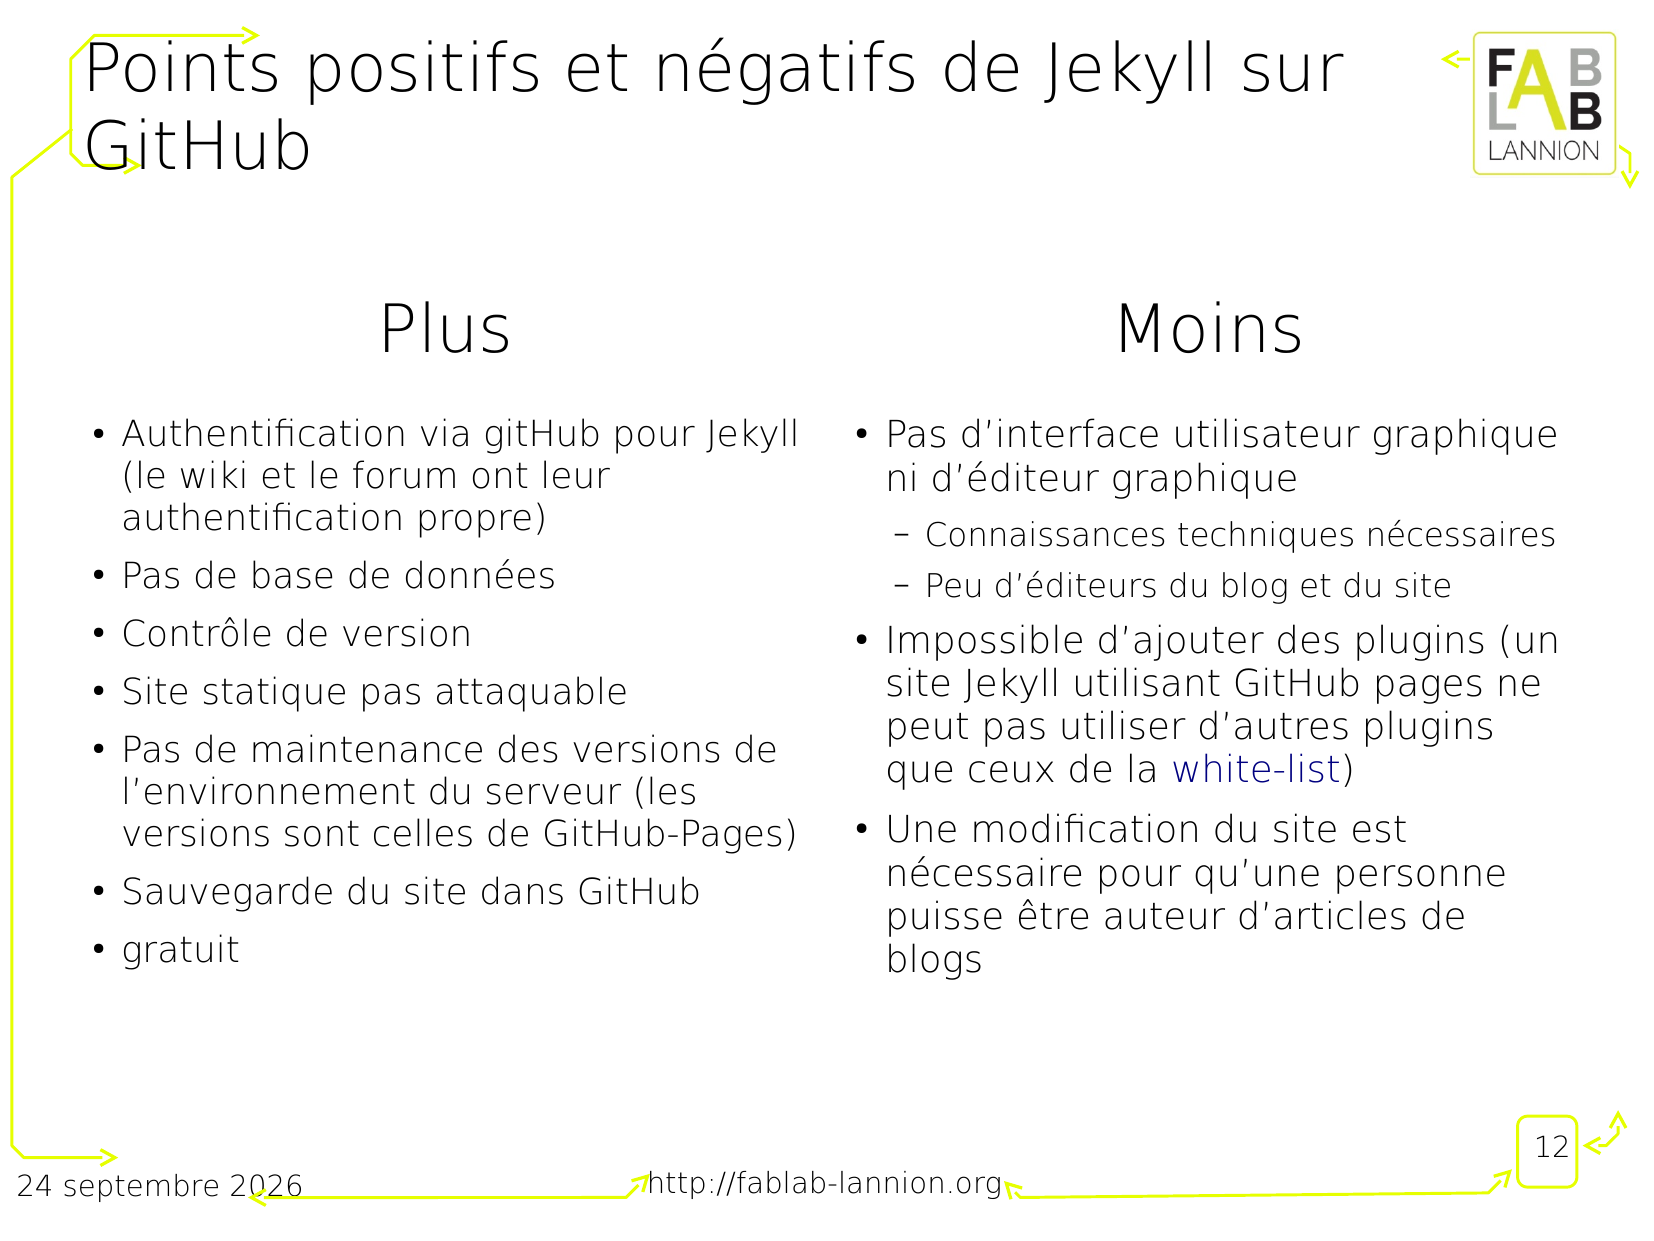

# Points positifs et négatifs de Jekyll sur GitHub
Plus
Moins
Authentification via gitHub pour Jekyll (le wiki et le forum ont leur authentification propre)
Pas de base de données
Contrôle de version
Site statique pas attaquable
Pas de maintenance des versions de l’environnement du serveur (les versions sont celles de GitHub-Pages)
Sauvegarde du site dans GitHub
gratuit
Pas d’interface utilisateur graphique ni d’éditeur graphique
Connaissances techniques nécessaires
Peu d’éditeurs du blog et du site
Impossible d’ajouter des plugins (un site Jekyll utilisant GitHub pages ne peut pas utiliser d’autres plugins que ceux de la white-list)
Une modification du site est nécessaire pour qu’une personne puisse être auteur d’articles de blogs
12